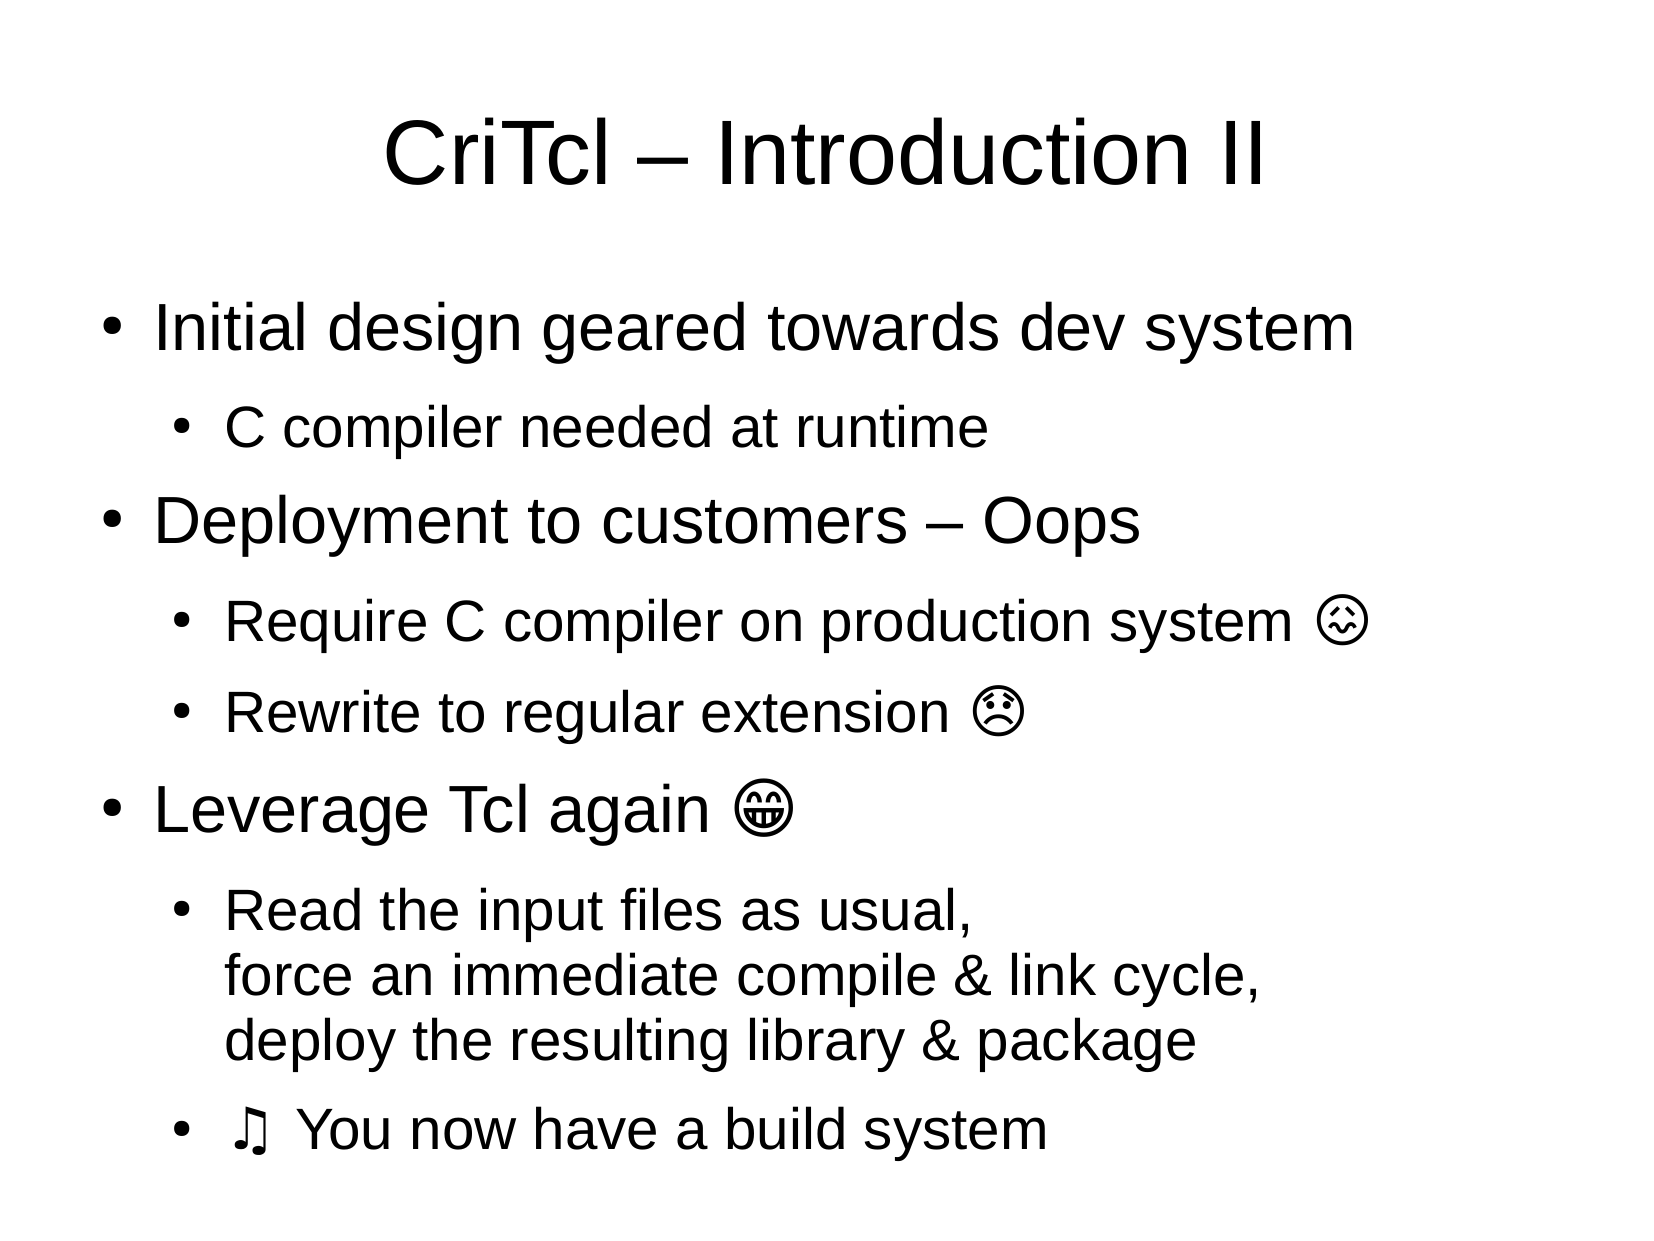

# CriTcl – Introduction II
Initial design geared towards dev system
C compiler needed at runtime
Deployment to customers – Oops
Require C compiler on production system 😖
Rewrite to regular extension 😞
Leverage Tcl again 😁
Read the input files as usual,
force an immediate compile & link cycle,
deploy the resulting library & package
♫ You now have a build system